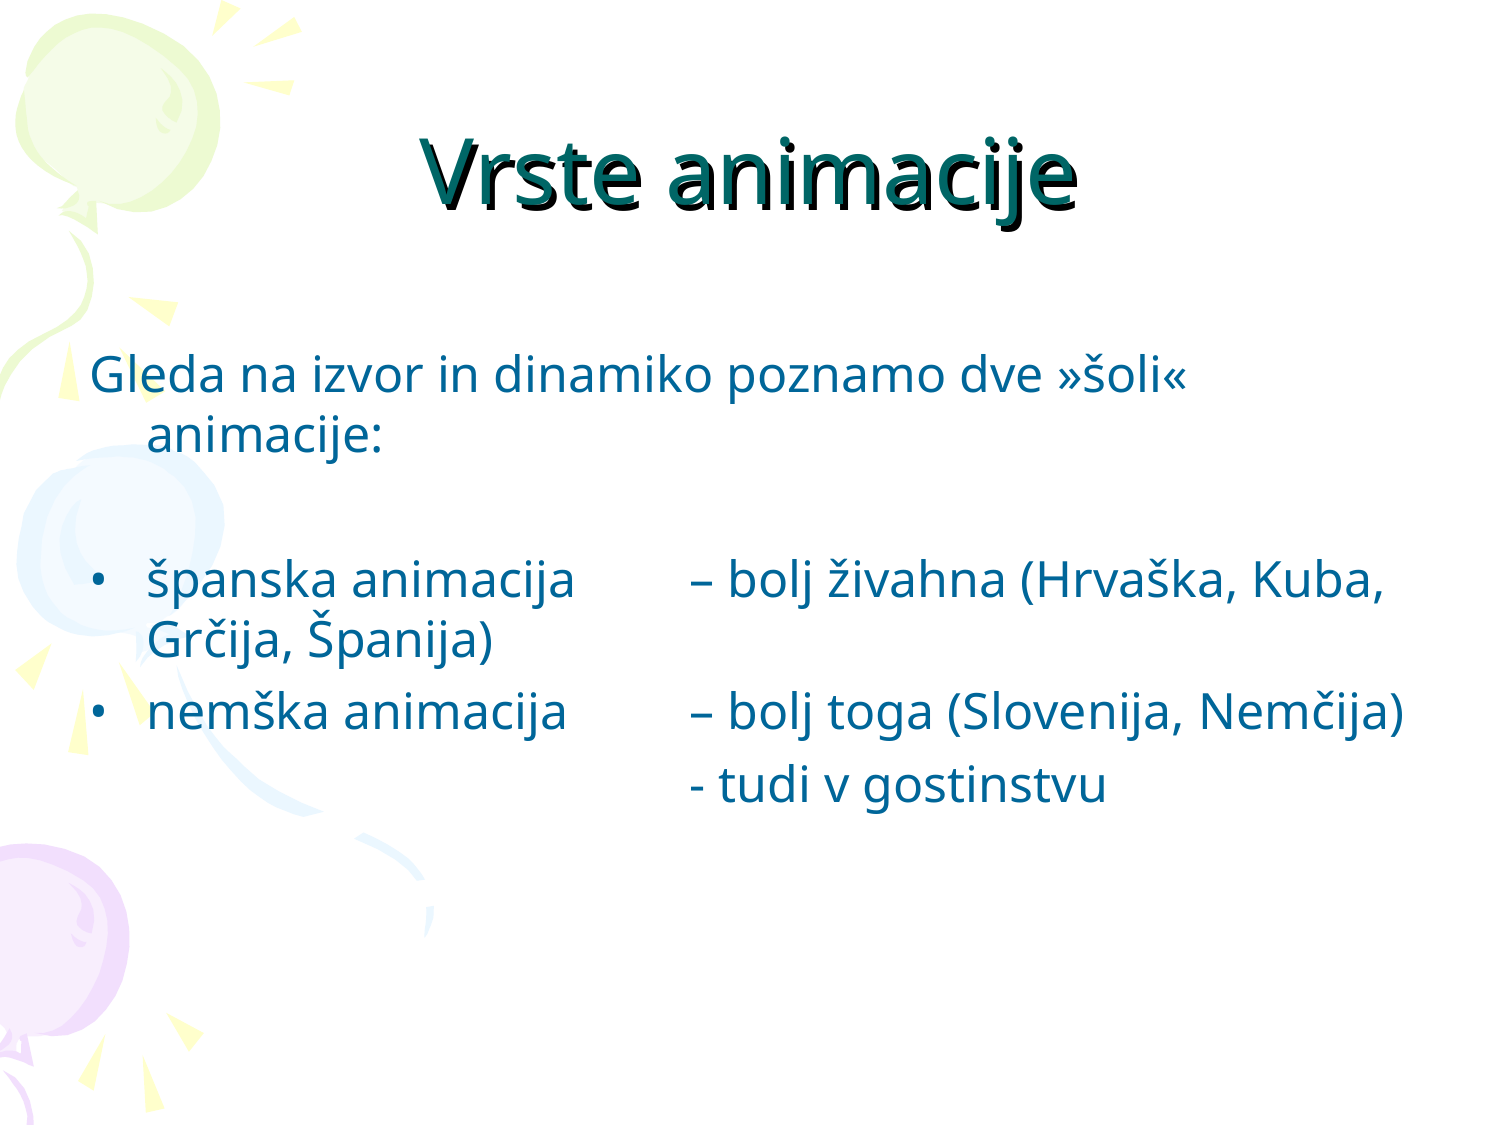

# Vrste animacije
Gleda na izvor in dinamiko poznamo dve »šoli« animacije:
španska animacija 	– bolj živahna (Hrvaška, Kuba, Grčija, Španija)
nemška animacija 	– bolj toga (Slovenija, Nemčija)
					- tudi v gostinstvu